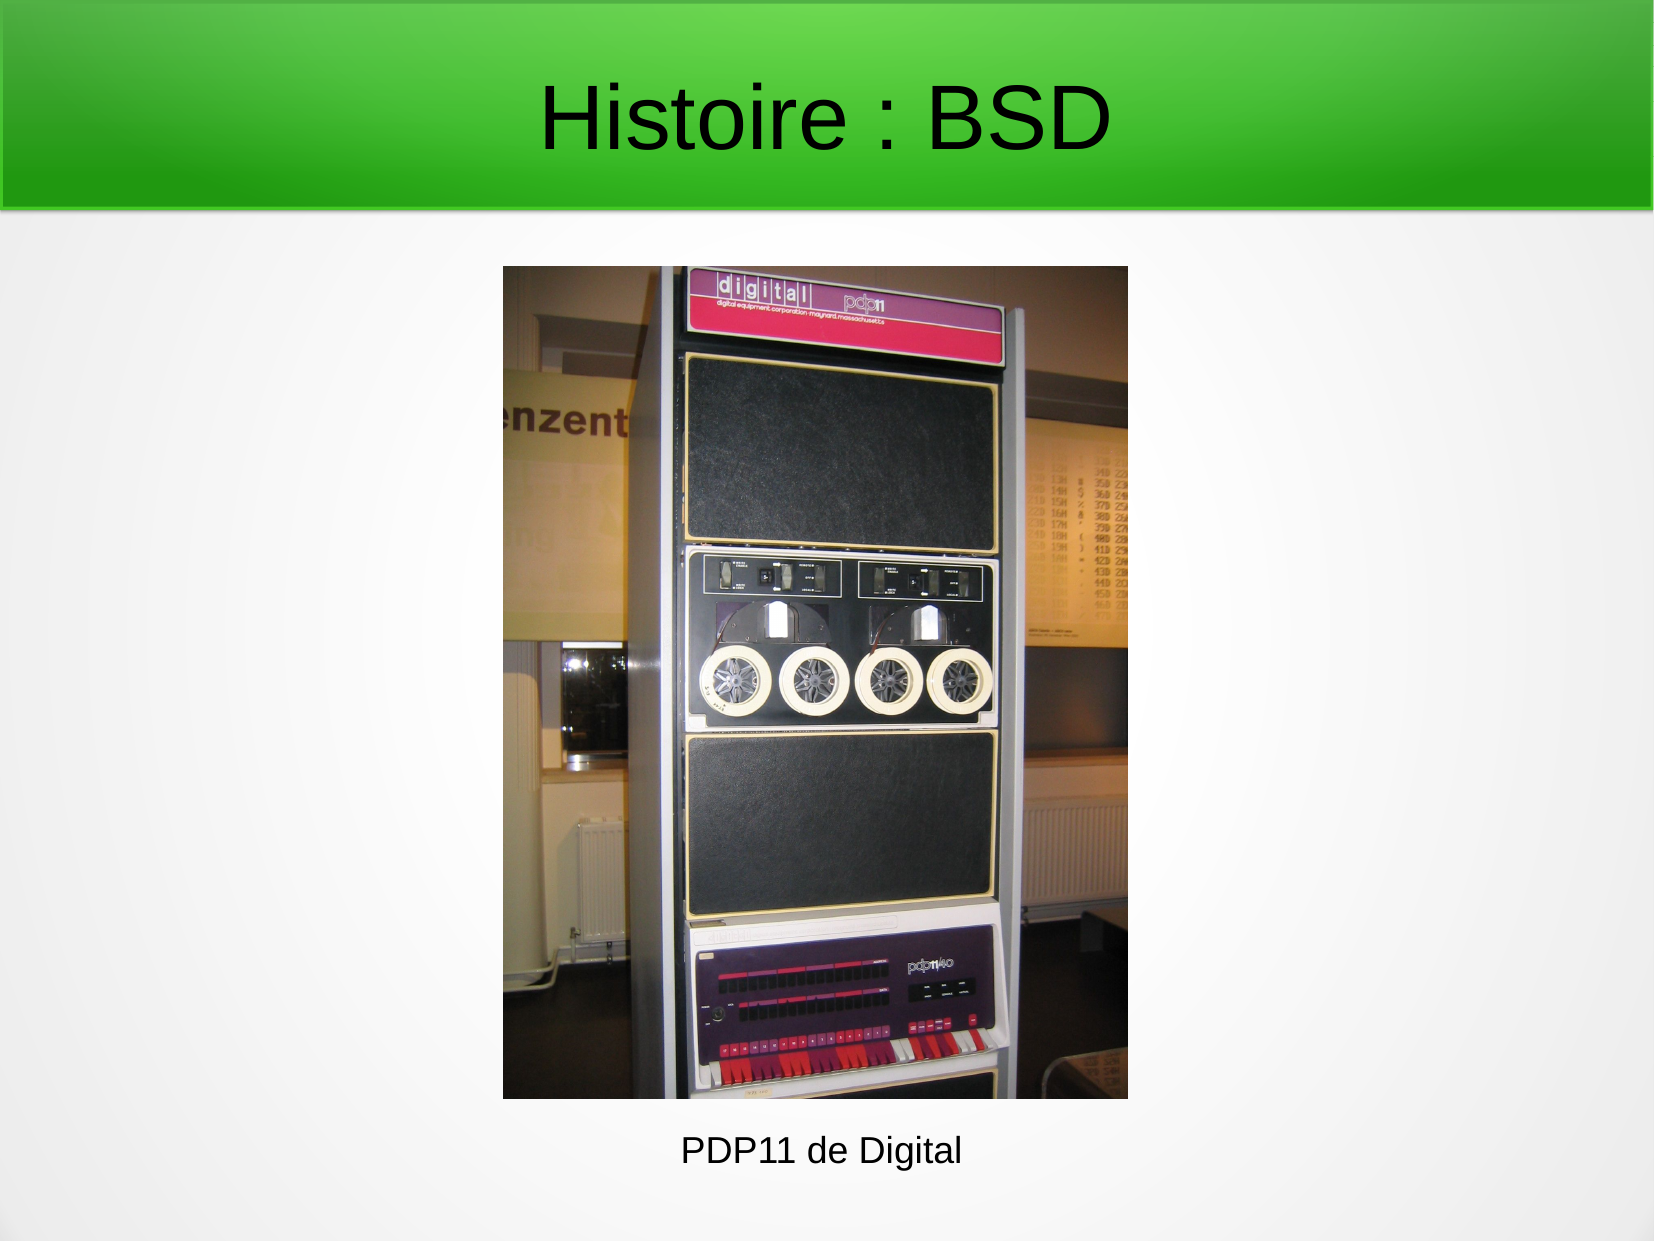

# Histoire : BSD
PDP11 de Digital